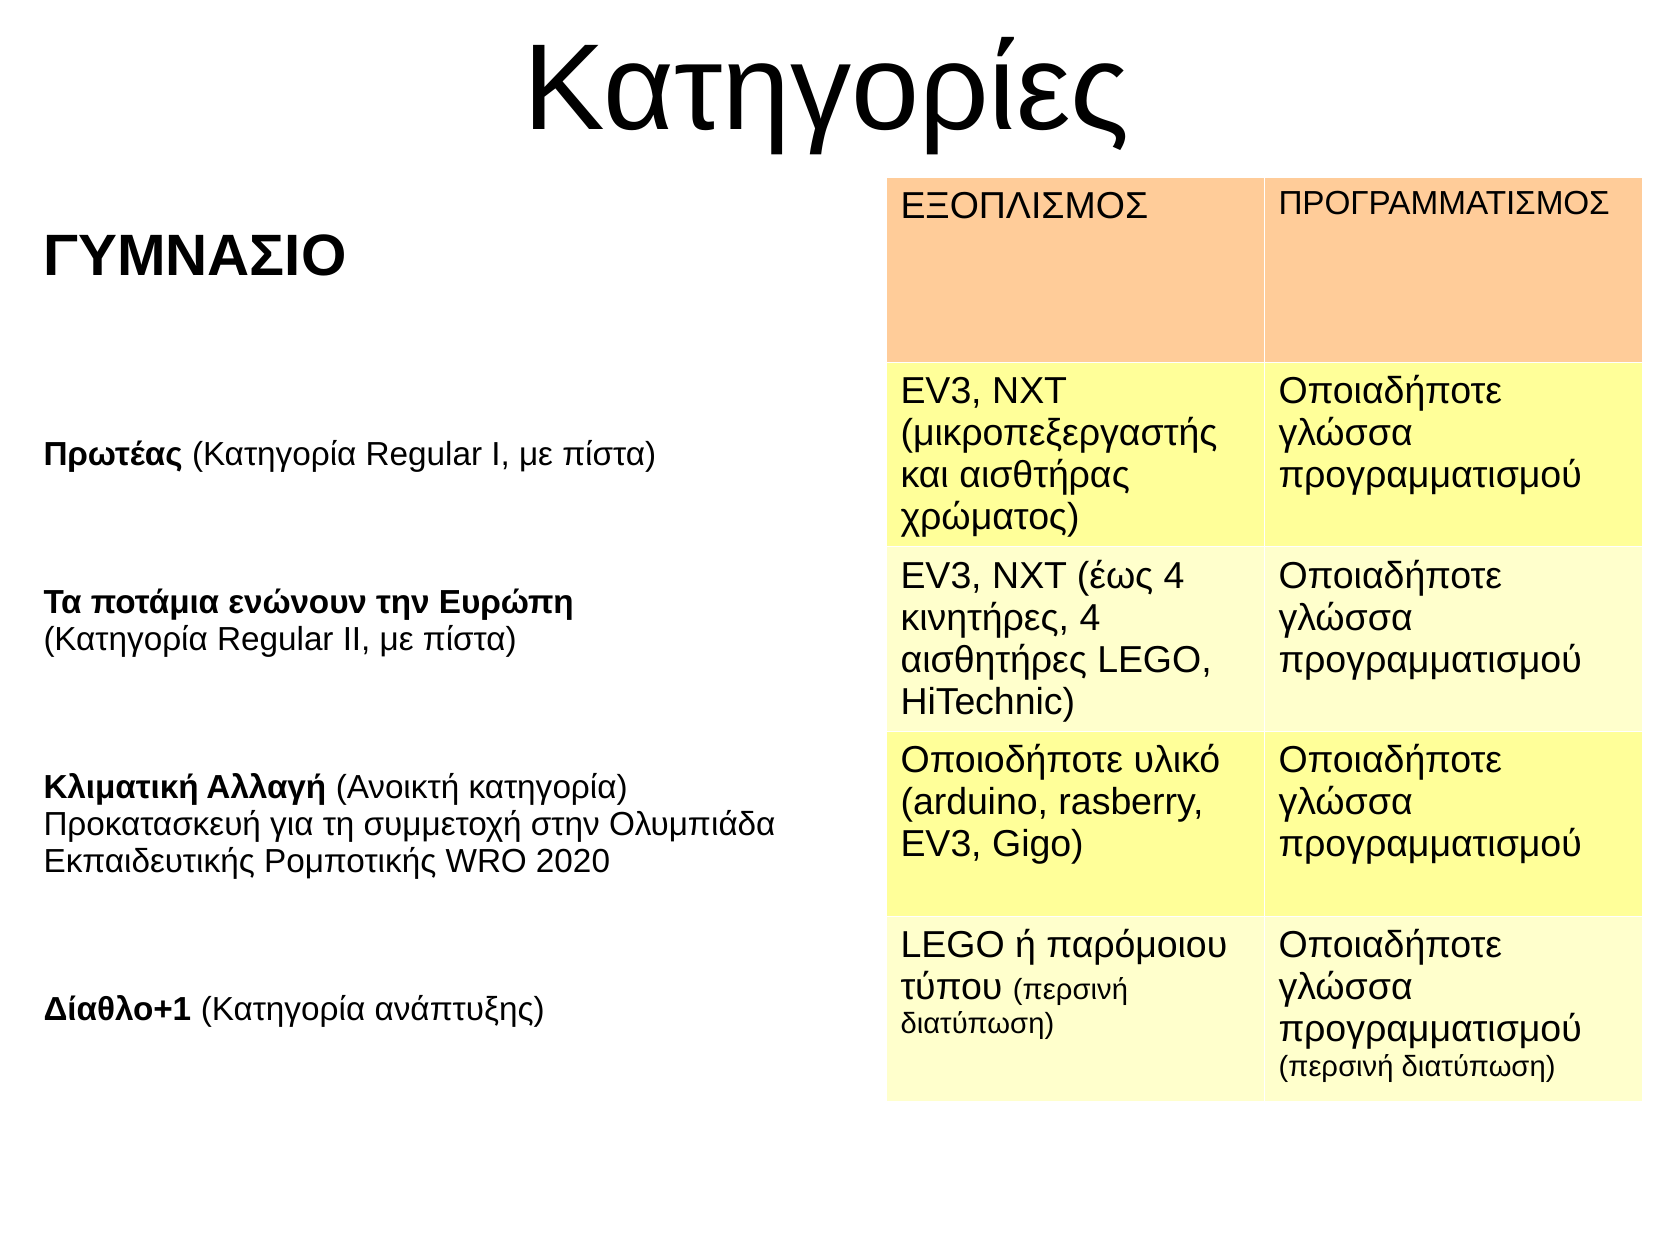

# Κατηγορίες
| ΕΞΟΠΛΙΣΜΟΣ | ΠΡΟΓΡΑΜMΑΤΙΣΜΟΣ |
| --- | --- |
| EV3, NXT (μικροπεξεργαστής και αισθτήρας χρώματος) | Oποιαδήποτε γλώσσα προγραμματισμού |
| EV3, NXT (έως 4 κινητήρες, 4 αισθητήρες LEGO, HiTechnic) | Oποιαδήποτε γλώσσα προγραμματισμού |
| Oποιοδήποτε υλικό (arduino, rasberry, EV3, Gigo) | Oποιαδήποτε γλώσσα προγραμματισμού |
| LEGO ή παρόμοιου τύπου (περσινή διατύπωση) | Oποιαδήποτε γλώσσα προγραμματισμού (περσινή διατύπωση) |
ΓΥΜΝΑΣΙΟ
Πρωτέας (Κατηγορία Regular Ι, με πίστα)
Τα ποτάμια ενώνουν την Ευρώπη
(Κατηγορία Regular ΙΙ, με πίστα)
Κλιματική Αλλαγή (Ανοικτή κατηγορία)
Προκατασκευή για τη συμμετοχή στην Ολυμπιάδα Εκπαιδευτικής Ρομποτικής WRO 2020
Δίαθλο+1 (Κατηγορία ανάπτυξης)